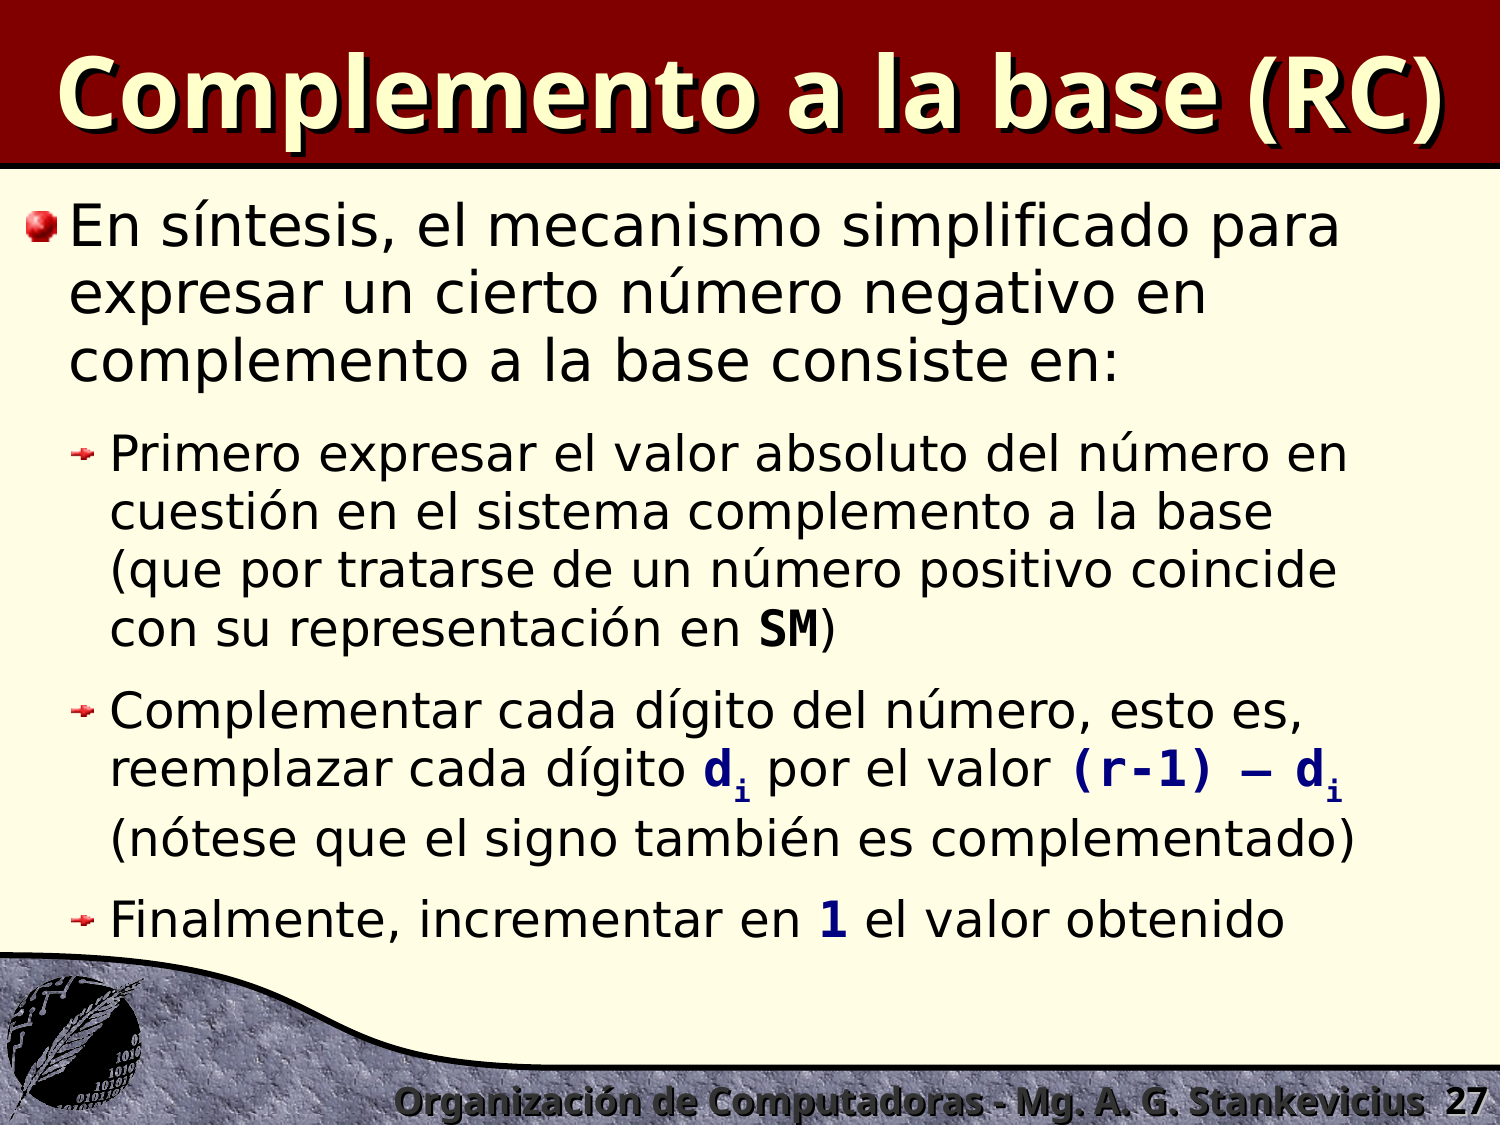

# Complemento a la base (RC)
En síntesis, el mecanismo simplificado para expresar un cierto número negativo en complemento a la base consiste en:
Primero expresar el valor absoluto del número en cuestión en el sistema complemento a la base
(que por tratarse de un número positivo coincide
con su representación en SM)
Complementar cada dígito del número, esto es, reemplazar cada dígito di por el valor (r-1) – di
(nótese que el signo también es complementado)
Finalmente, incrementar en 1 el valor obtenido
27